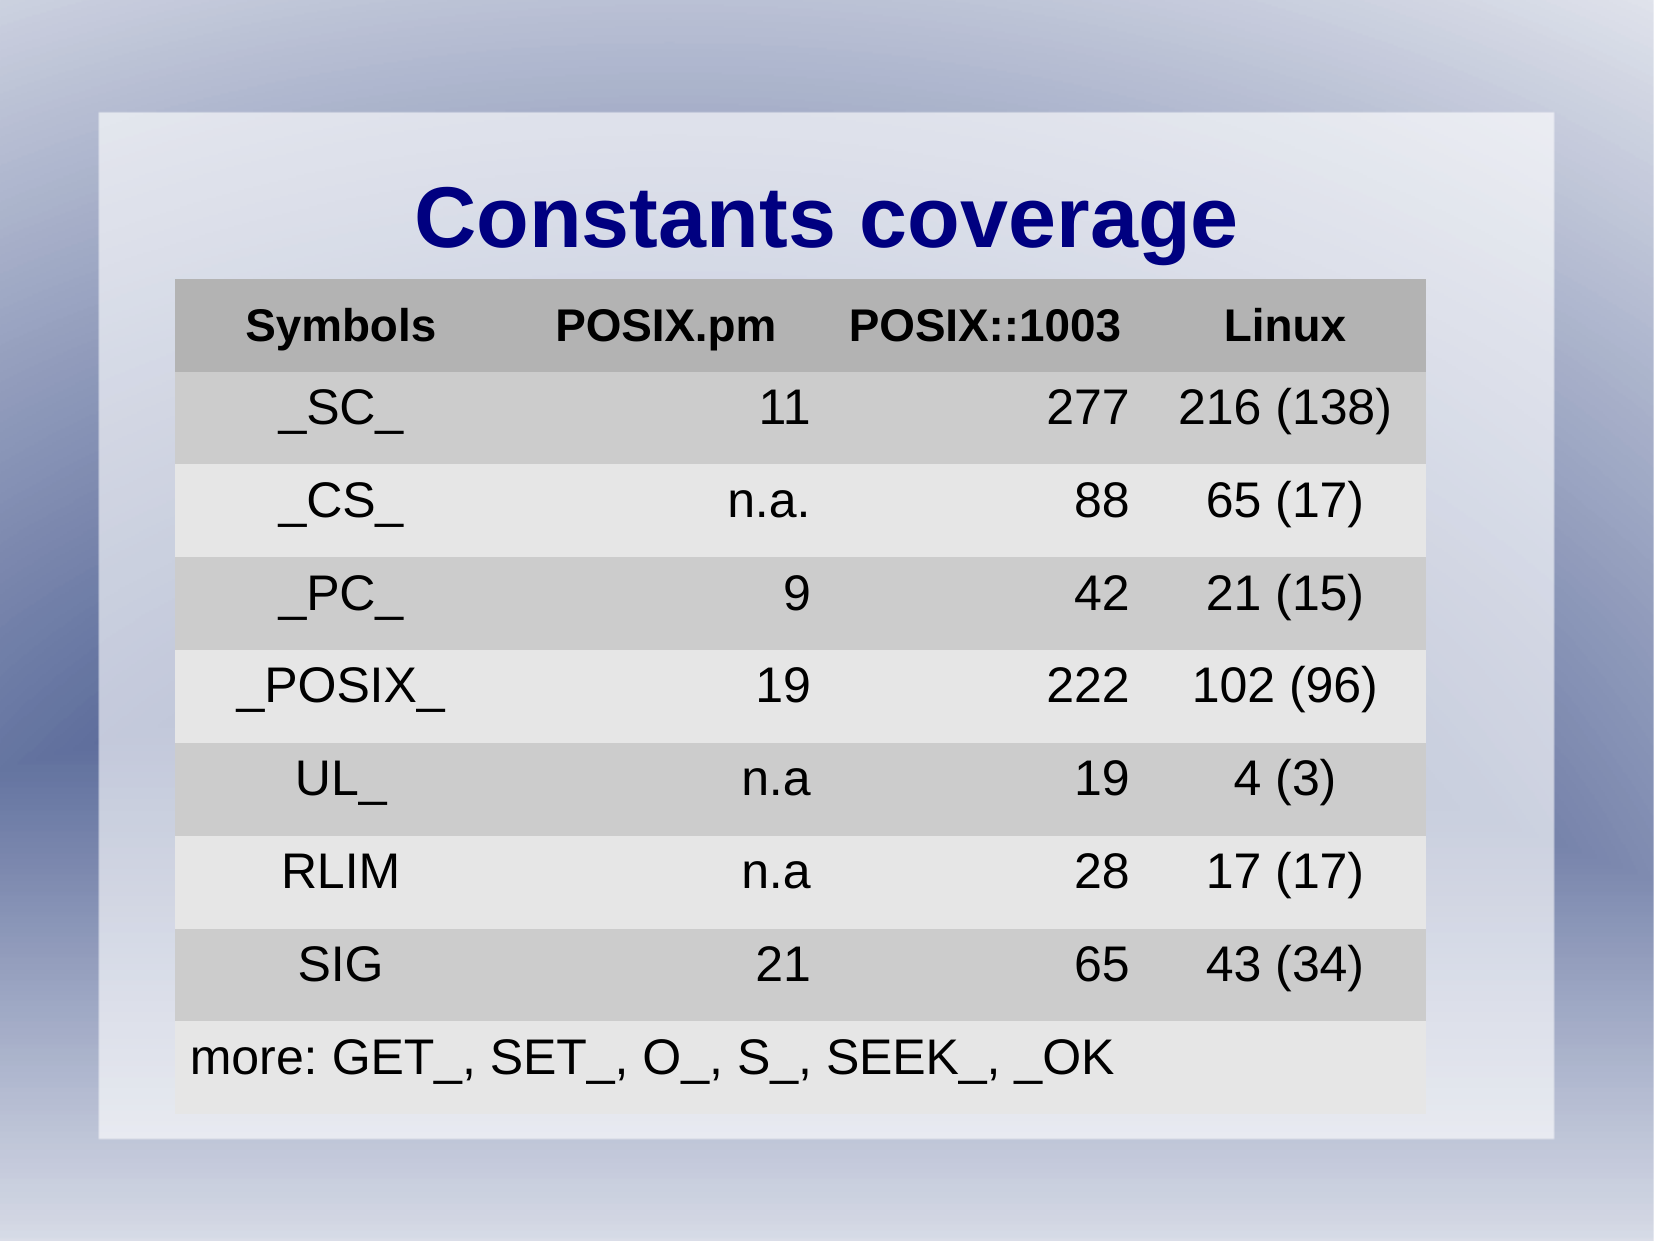

# Constants coverage
| Symbols | POSIX.pm | POSIX::1003 | Linux |
| --- | --- | --- | --- |
| \_SC\_ | 11 | 277 | 216 (138) |
| \_CS\_ | n.a. | 88 | 65 (17) |
| \_PC\_ | 9 | 42 | 21 (15) |
| \_POSIX\_ | 19 | 222 | 102 (96) |
| UL\_ | n.a | 19 | 4 (3) |
| RLIM | n.a | 28 | 17 (17) |
| SIG | 21 | 65 | 43 (34) |
| more: GET\_, SET\_, O\_, S\_, SEEK\_, \_OK | | | |